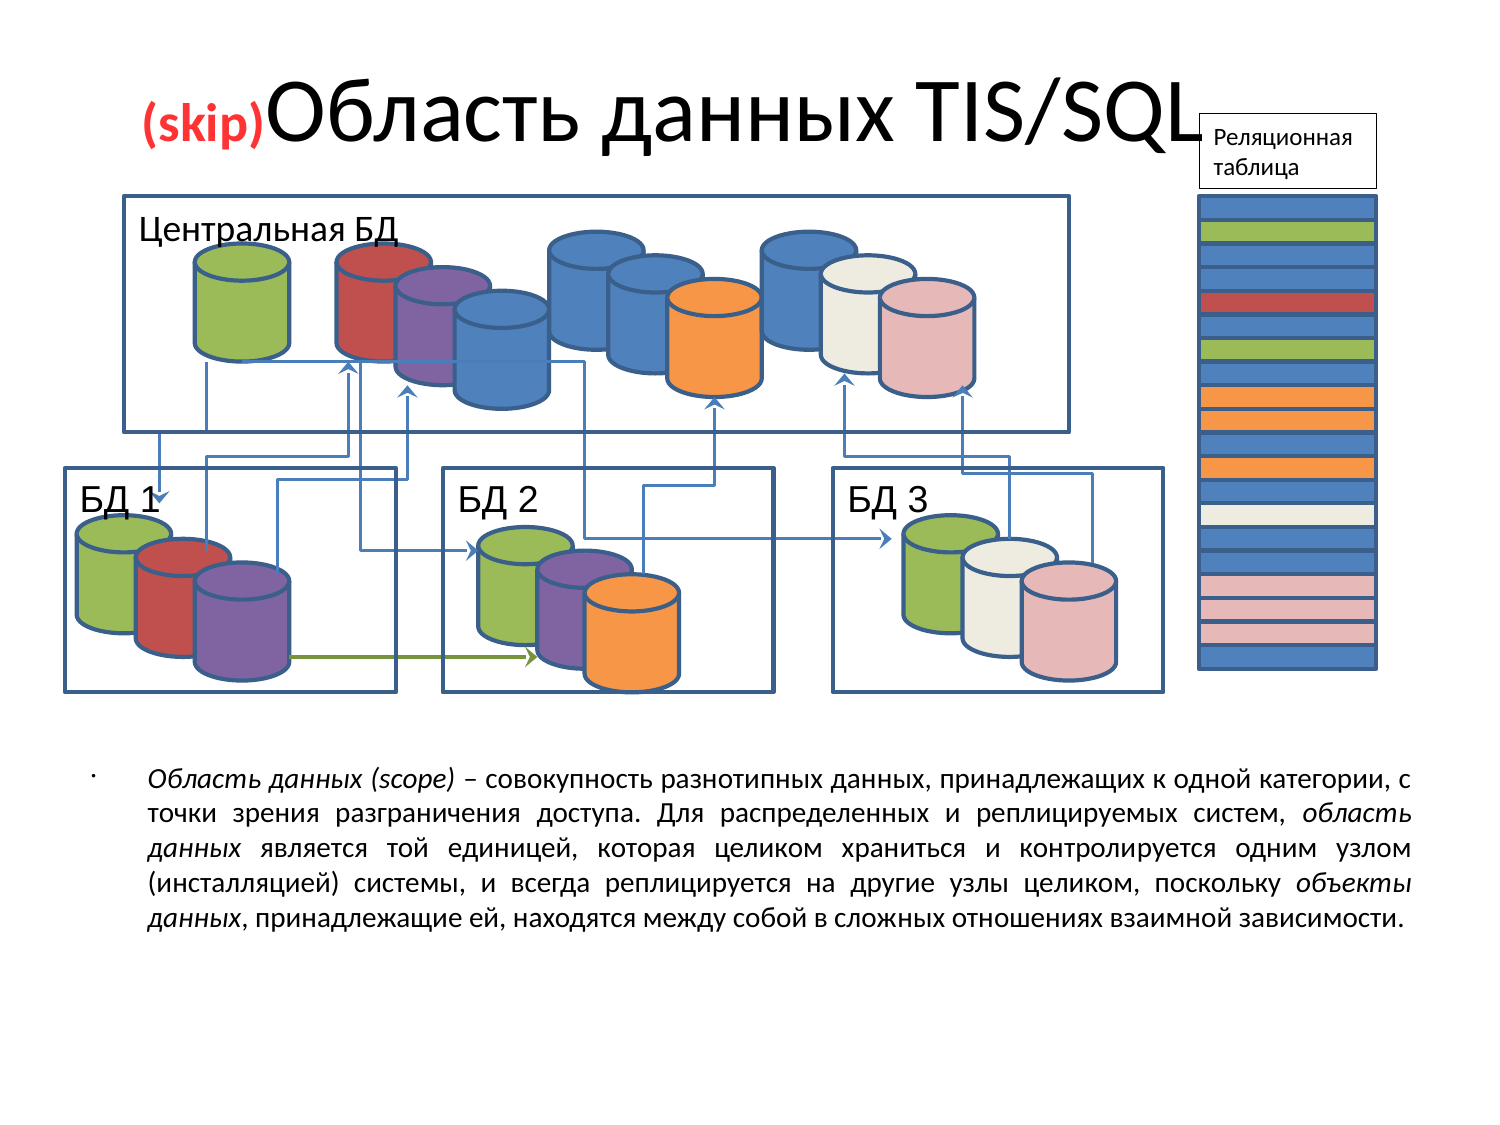

# (skip)Область данных TIS/SQL
Реляционная
таблица
Центральная БД
БД 1
БД 2
БД 3
Область данных (scope) – совокупность разнотипных данных, принадлежащих к одной категории, с точки зрения разграничения доступа. Для распределенных и реплицируемых систем, область данных является той единицей, которая целиком храниться и контроли­руется одним узлом (инсталляцией) системы, и всегда реплицируется на другие узлы це­ликом, поскольку объекты данных, принадлежащие ей, находятся между собой в слож­ных отношениях взаимной зависимости.